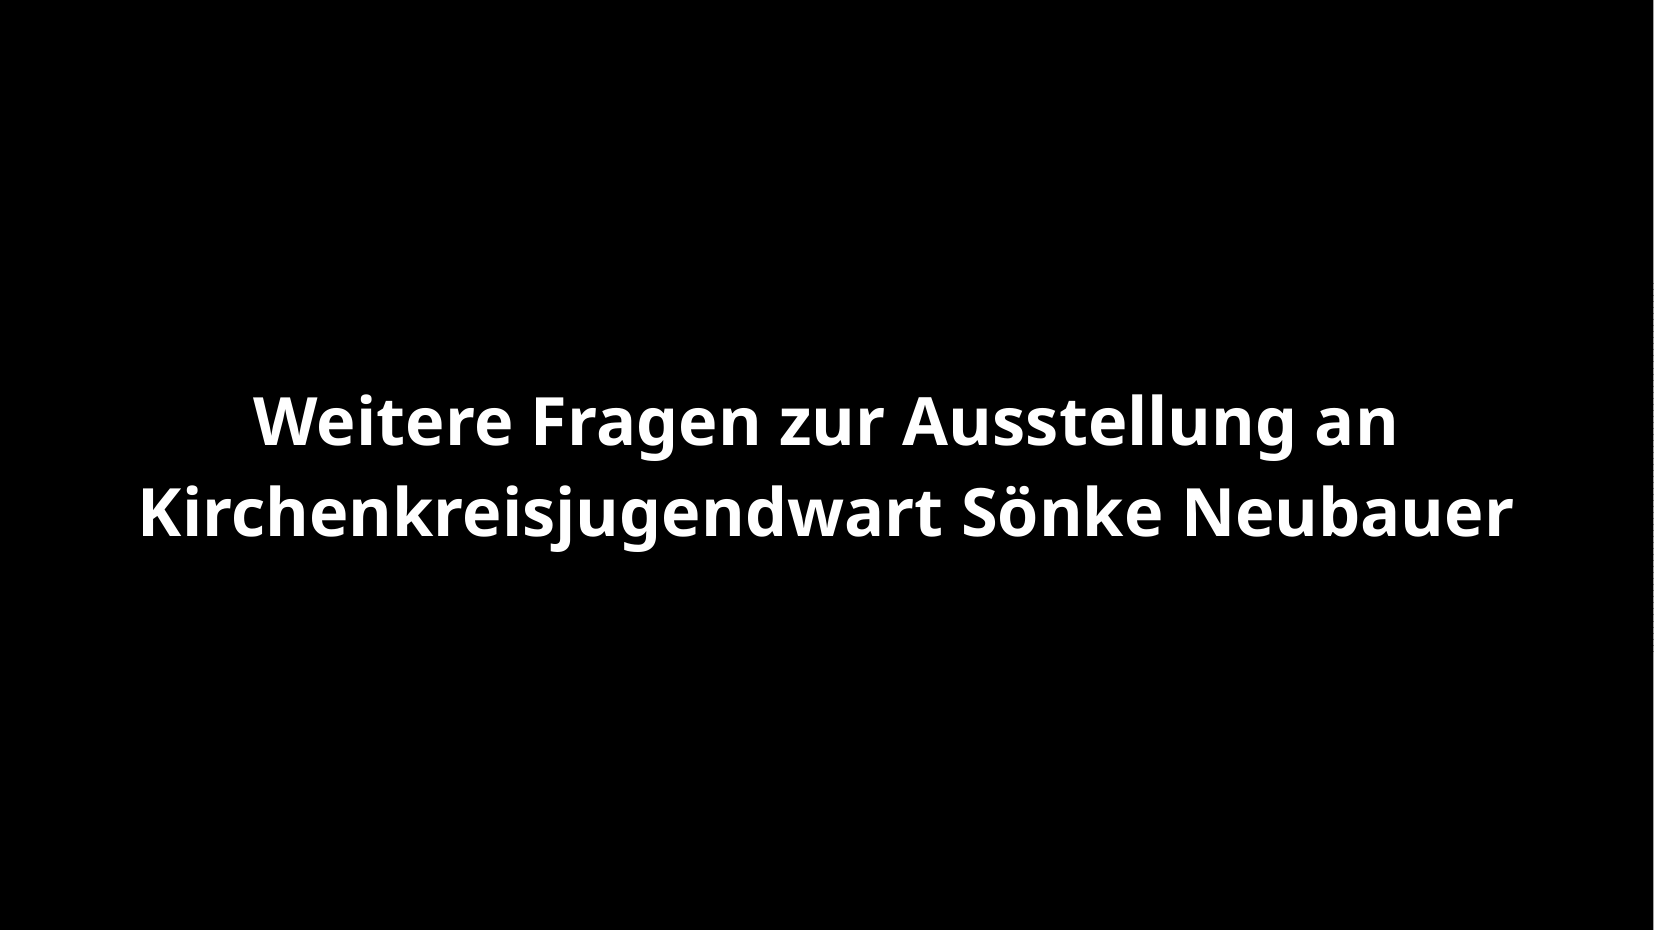

# Weitere Fragen zur Ausstellung an Kirchenkreisjugendwart Sönke Neubauer